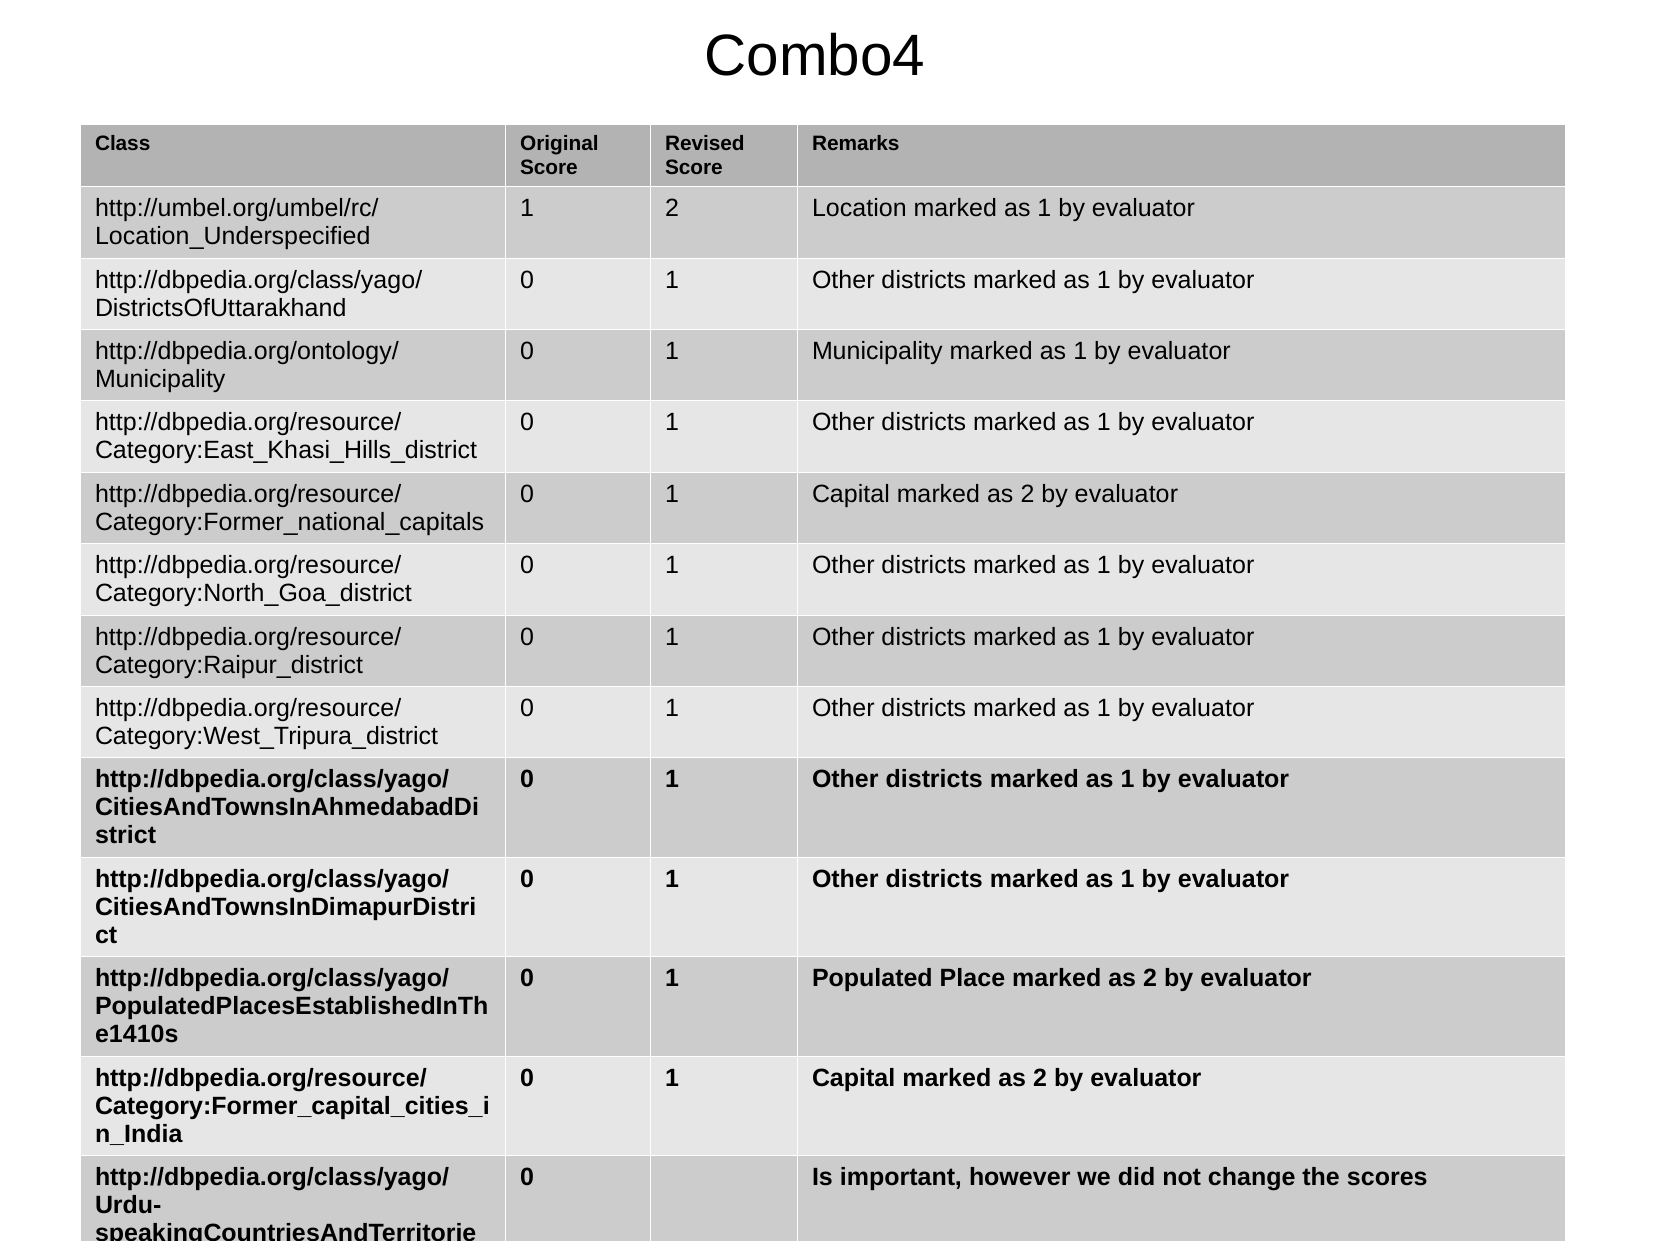

# Combo4
| Class | Original Score | Revised Score | Remarks |
| --- | --- | --- | --- |
| http://umbel.org/umbel/rc/Location\_Underspecified | 1 | 2 | Location marked as 1 by evaluator |
| http://dbpedia.org/class/yago/DistrictsOfUttarakhand | 0 | 1 | Other districts marked as 1 by evaluator |
| http://dbpedia.org/ontology/Municipality | 0 | 1 | Municipality marked as 1 by evaluator |
| http://dbpedia.org/resource/Category:East\_Khasi\_Hills\_district | 0 | 1 | Other districts marked as 1 by evaluator |
| http://dbpedia.org/resource/Category:Former\_national\_capitals | 0 | 1 | Capital marked as 2 by evaluator |
| http://dbpedia.org/resource/Category:North\_Goa\_district | 0 | 1 | Other districts marked as 1 by evaluator |
| http://dbpedia.org/resource/Category:Raipur\_district | 0 | 1 | Other districts marked as 1 by evaluator |
| http://dbpedia.org/resource/Category:West\_Tripura\_district | 0 | 1 | Other districts marked as 1 by evaluator |
| http://dbpedia.org/class/yago/CitiesAndTownsInAhmedabadDistrict | 0 | 1 | Other districts marked as 1 by evaluator |
| http://dbpedia.org/class/yago/CitiesAndTownsInDimapurDistrict | 0 | 1 | Other districts marked as 1 by evaluator |
| http://dbpedia.org/class/yago/PopulatedPlacesEstablishedInThe1410s | 0 | 1 | Populated Place marked as 2 by evaluator |
| http://dbpedia.org/resource/Category:Former\_capital\_cities\_in\_India | 0 | 1 | Capital marked as 2 by evaluator |
| http://dbpedia.org/class/yago/Urdu-speakingCountriesAndTerritories | 0 | | Is important, however we did not change the scores |
| http://dbpedia.org/class/yago/Tamil-speakingCountriesAndTerritories | 0 | | Is important, however we did not change the scores |